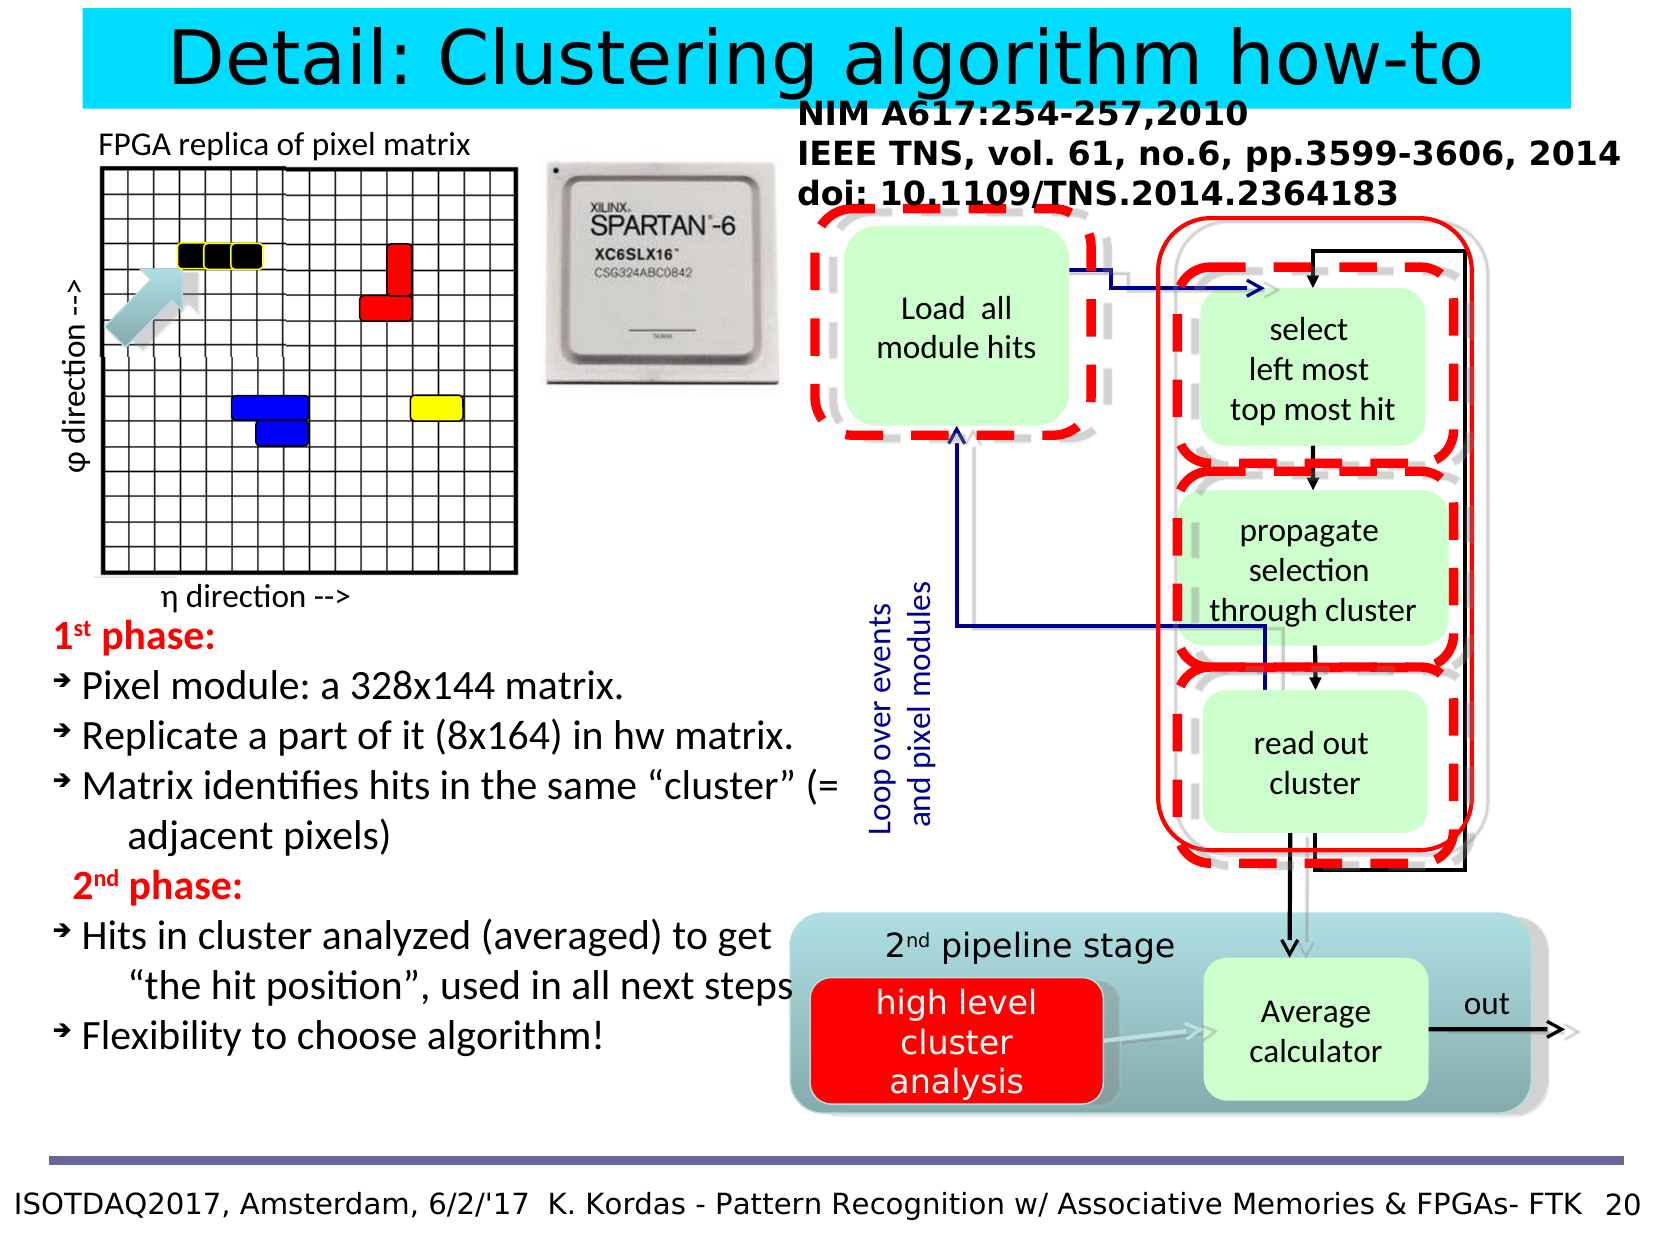

# Detail: Clustering algorithm how-to
NIM A617:254-257,2010
IEEE TNS, vol. 61, no.6, pp.3599-3606, 2014
doi: 10.1109/TNS.2014.2364183
FPGA replica of pixel matrix
Load all
module hits
select
left most
top most hit
φ direction -->
propagate
selection
through cluster
η direction -->
1st phase:
 Pixel module: a 328x144 matrix.
 Replicate a part of it (8x164) in hw matrix.
 Matrix identifies hits in the same “cluster” (= adjacent pixels)
2nd phase:
 Hits in cluster analyzed (averaged) to get “the hit position”, used in all next steps
 Flexibility to choose algorithm!
Loop over events
 and pixel modules
read out
cluster
2nd pipeline stage
Average
calculator
out
high level cluster analysis
ISOTDAQ2017, Amsterdam, 6/2/'17
K. Kordas - Pattern Recognition w/ Associative Memories & FPGAs- FTK
20